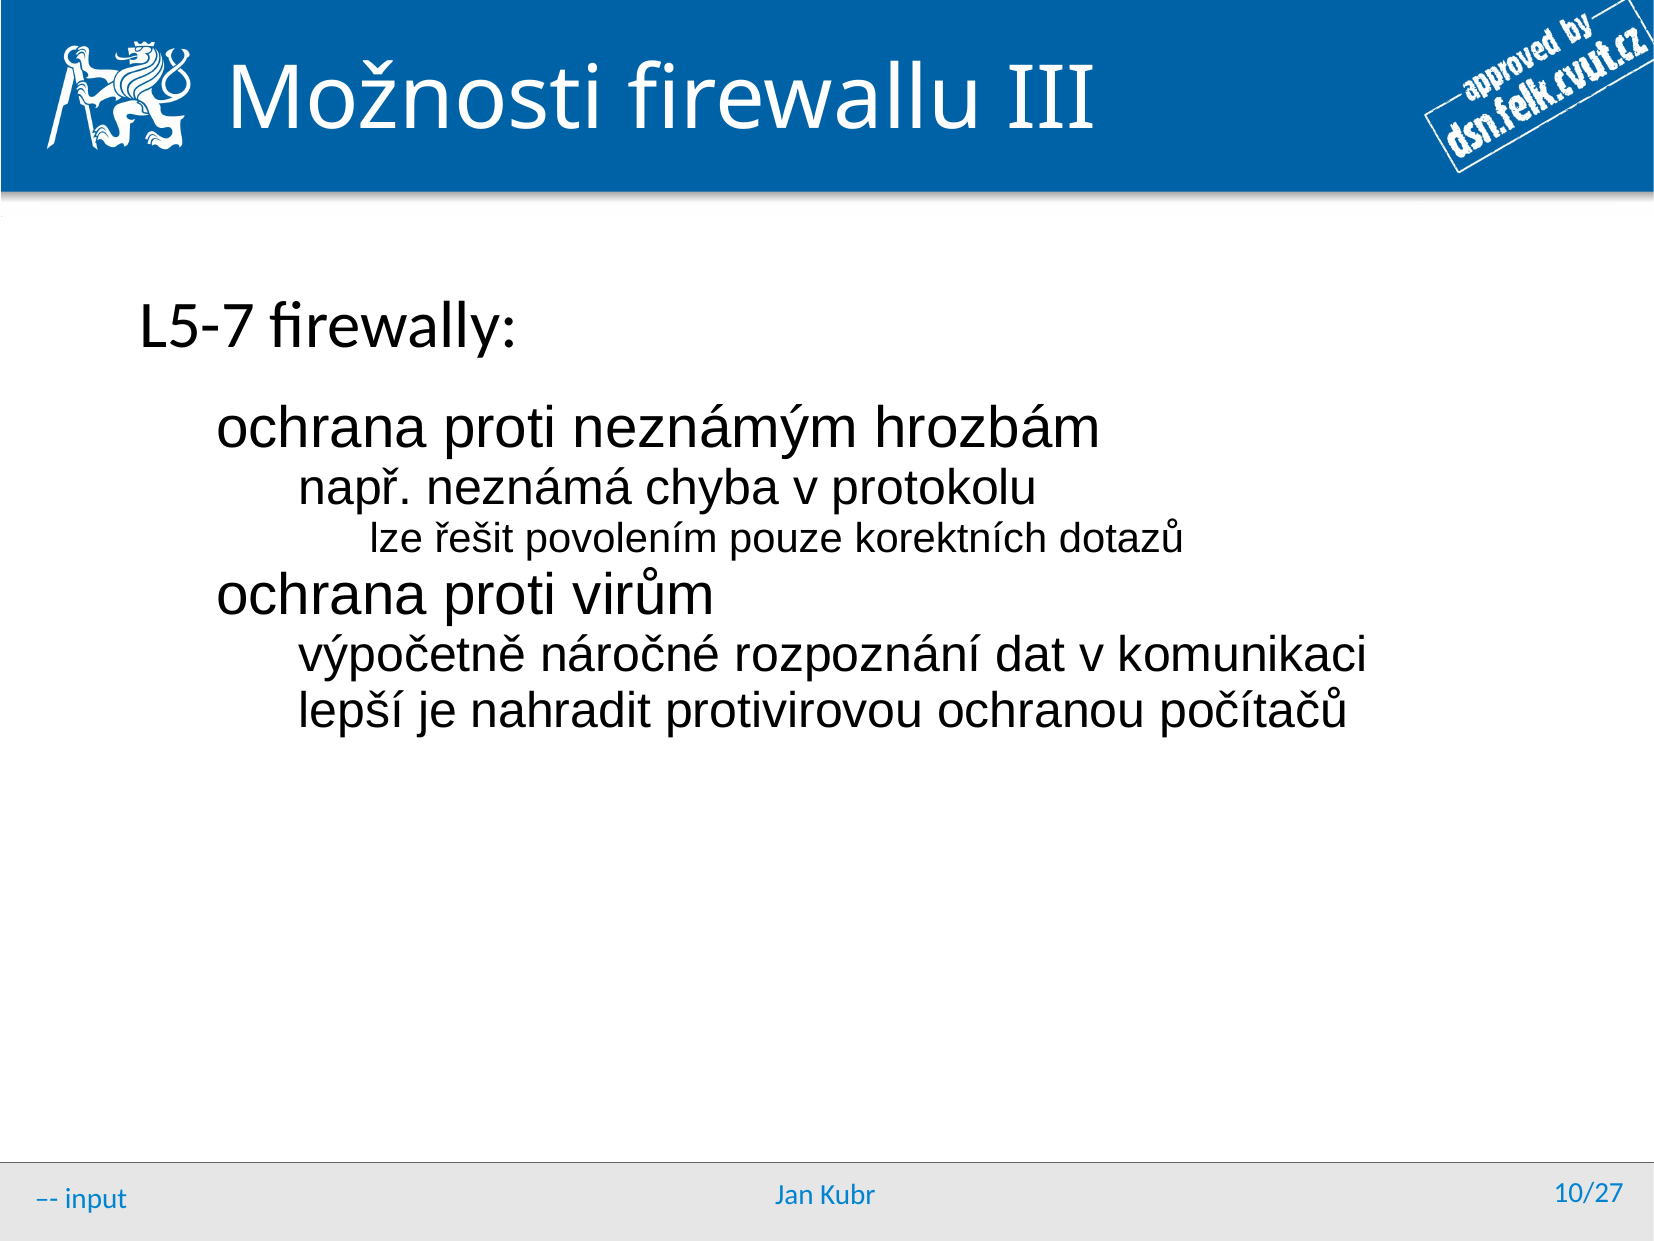

# Možnosti firewallu III
L5-7 firewally:
ochrana proti neznámým hrozbám
např. neznámá chyba v protokolu
lze řešit povolením pouze korektních dotazů
ochrana proti virům
výpočetně náročné rozpoznání dat v komunikaci
lepší je nahradit protivirovou ochranou počítačů
10
Jan Kubr
02/2006